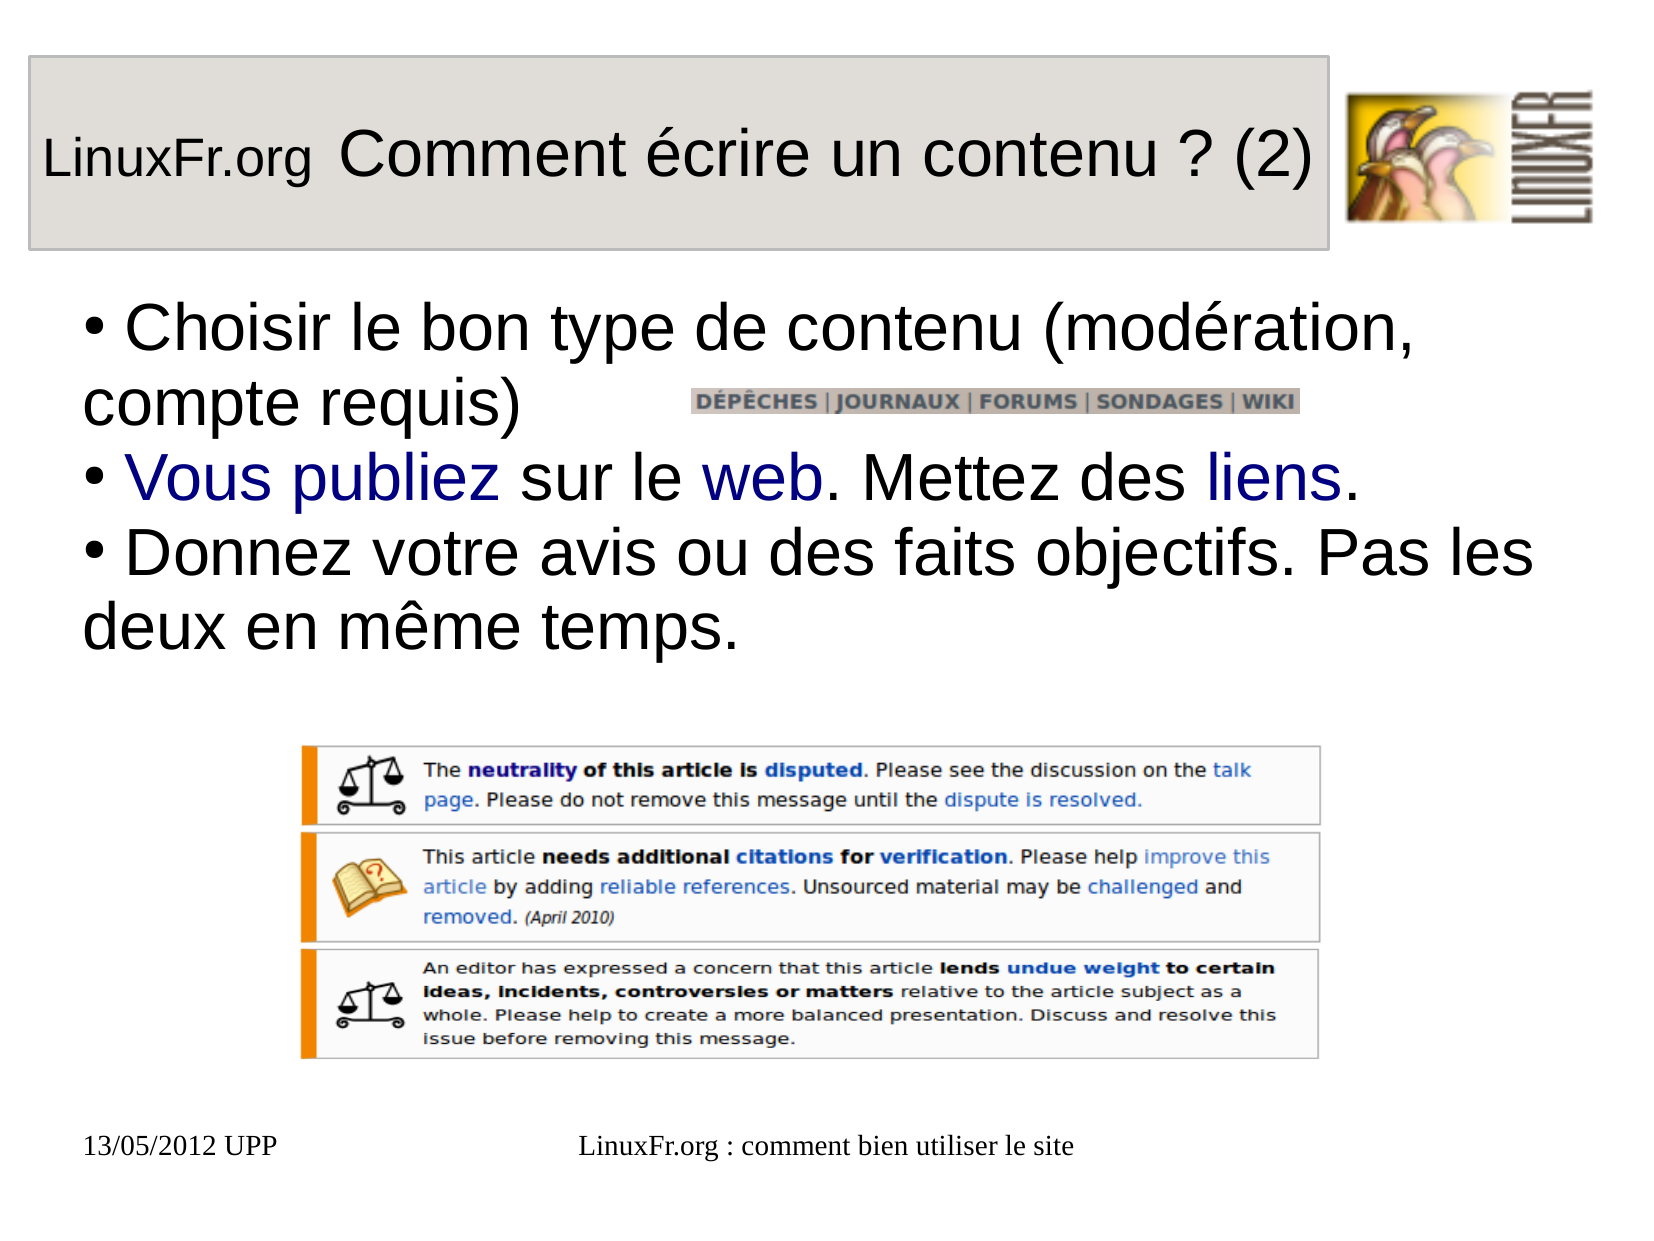

# LinuxFr.org	Comment écrire un contenu ? (2)
 Choisir le bon type de contenu (modération, compte requis)
 Vous publiez sur le web. Mettez des liens.
 Donnez votre avis ou des faits objectifs. Pas les deux en même temps.